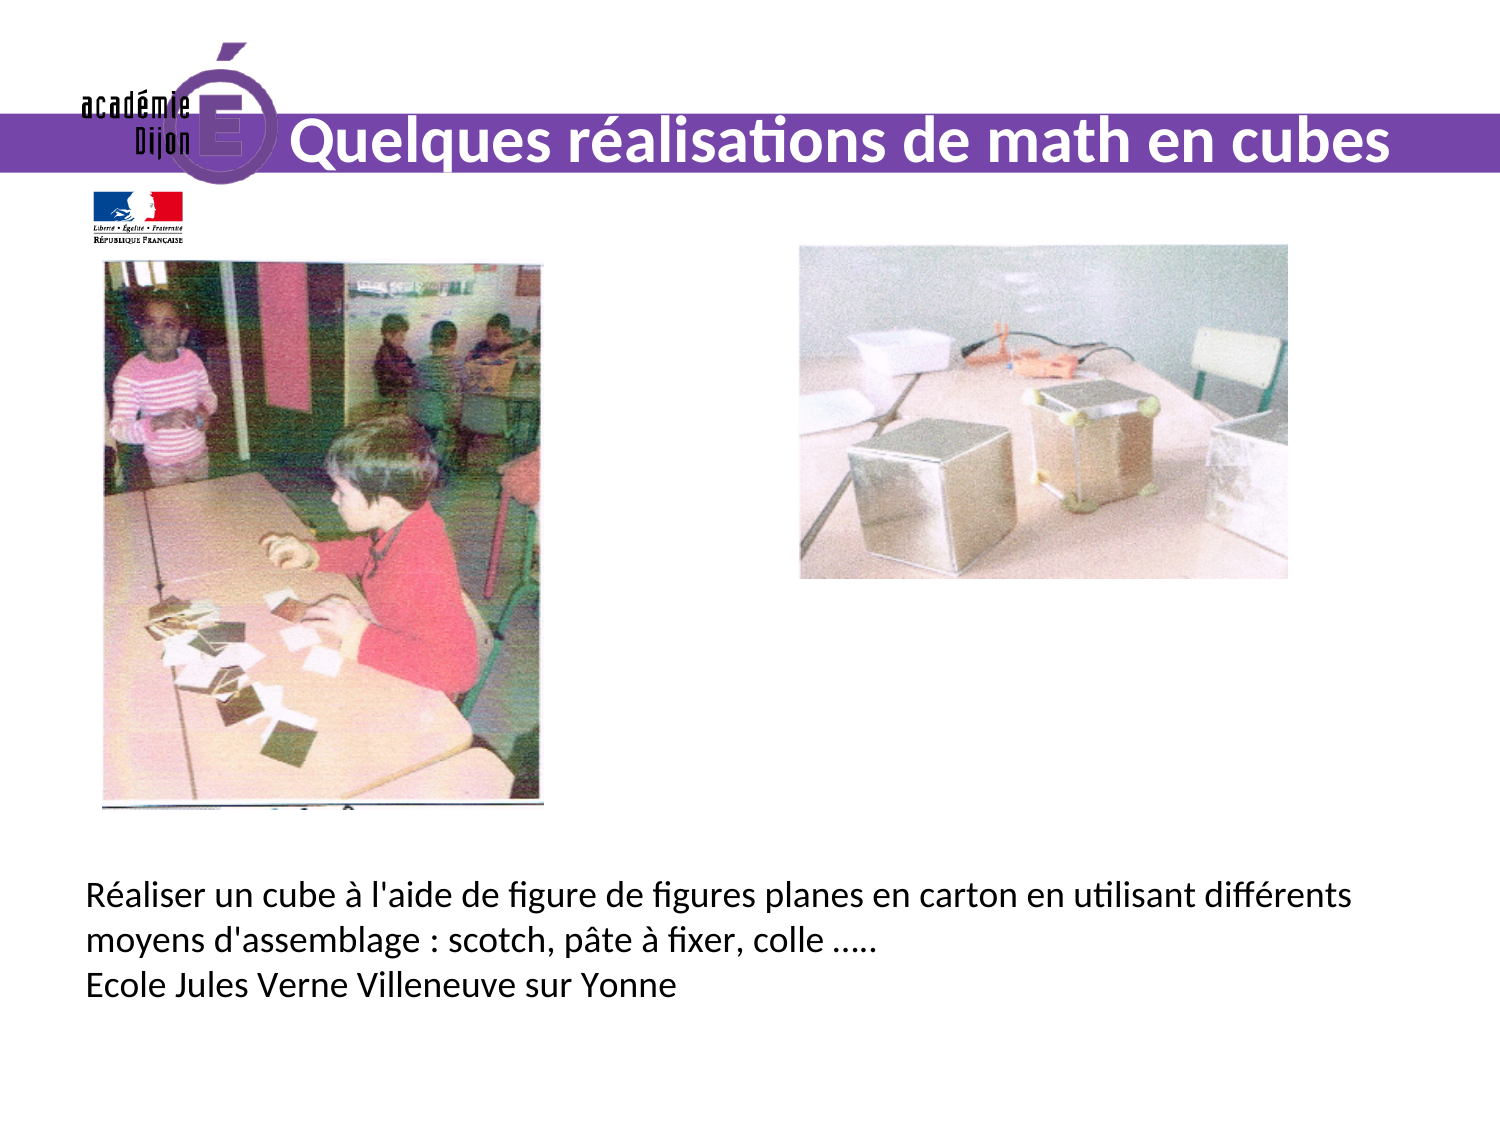

Quelques réalisations de math en cubes
Réaliser un cube à l'aide de figure de figures planes en carton en utilisant différents moyens d'assemblage : scotch, pâte à fixer, colle …..
Ecole Jules Verne Villeneuve sur Yonne